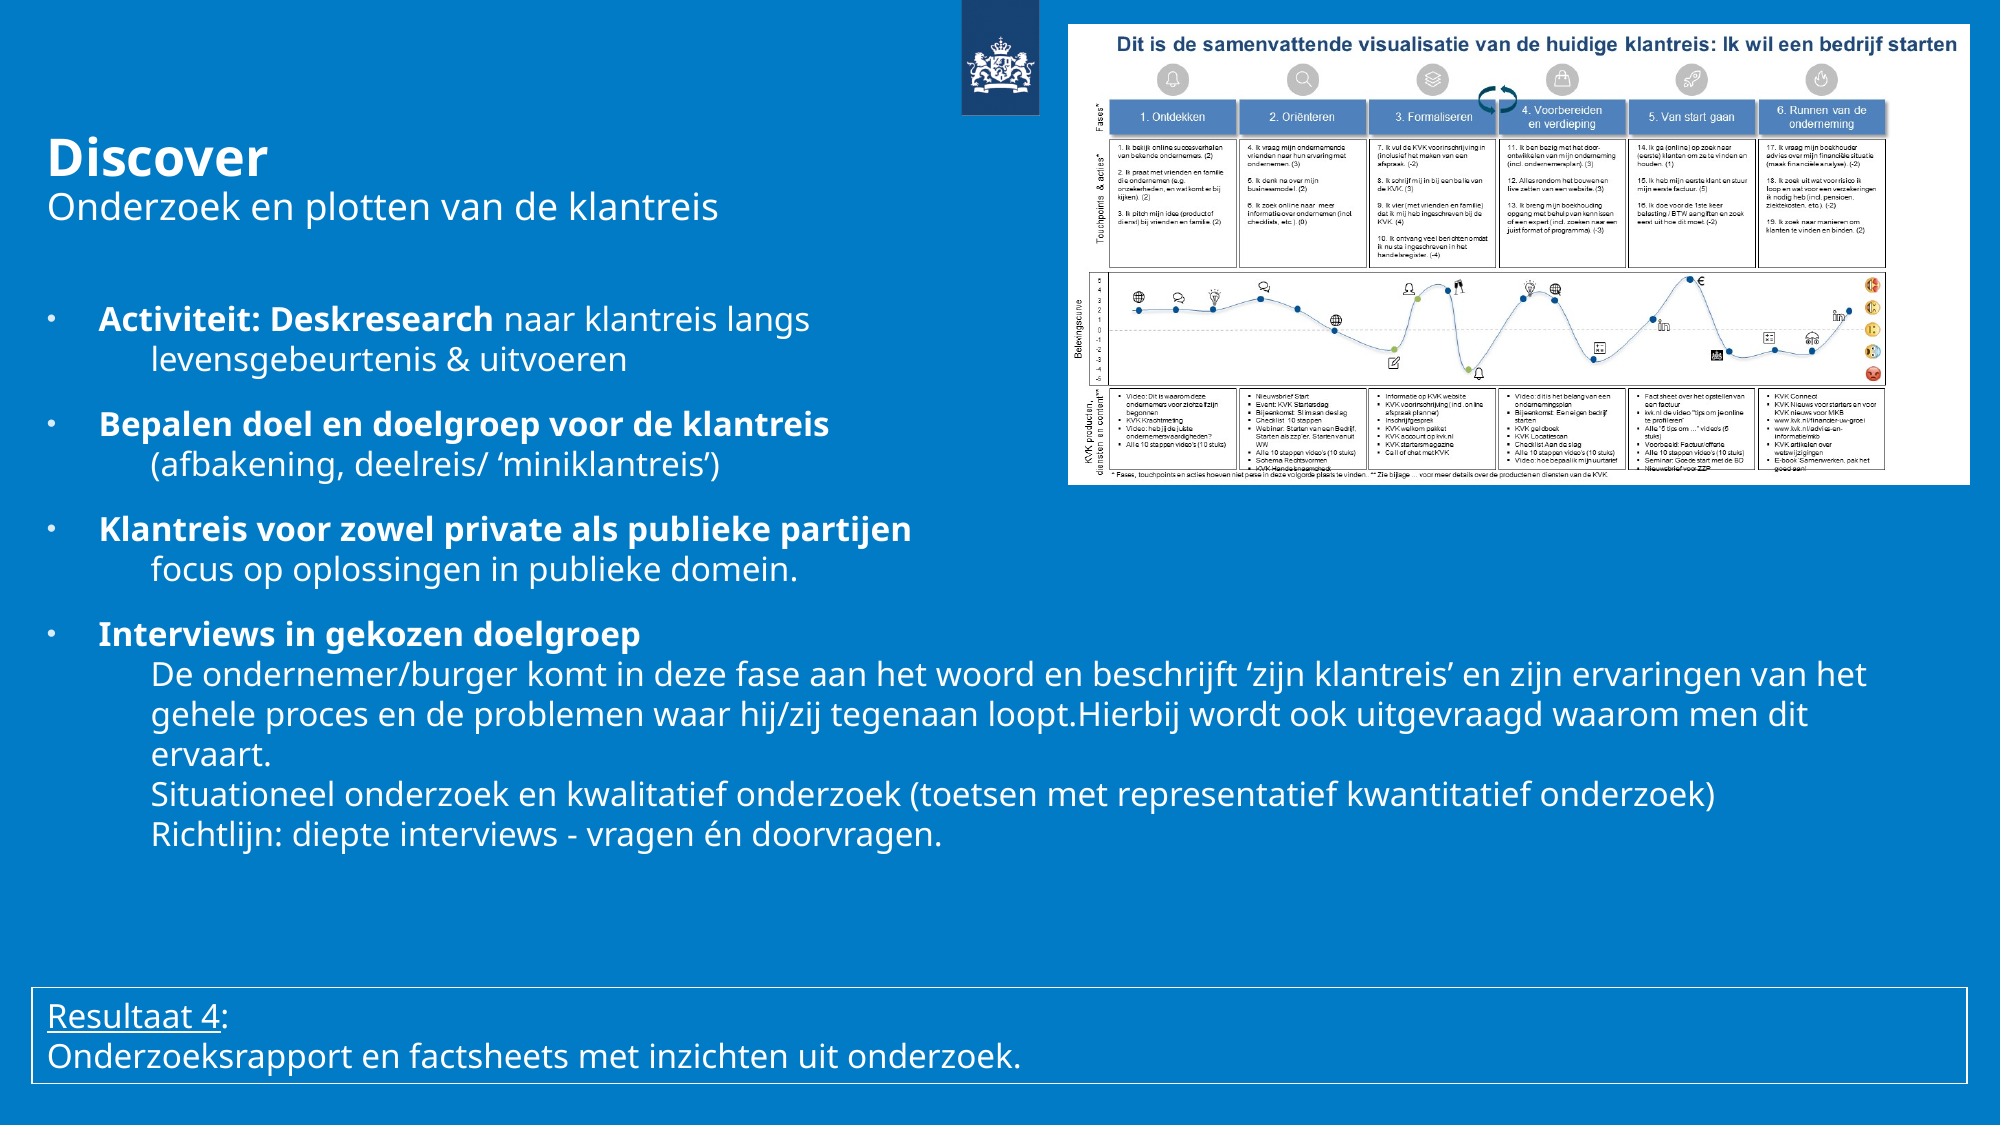

Discover
Onderzoek en plotten van de klantreis
Activiteit: Deskresearch naar klantreis langs
levensgebeurtenis & uitvoeren
Bepalen doel en doelgroep voor de klantreis
(afbakening, deelreis/ ‘miniklantreis’)
Klantreis voor zowel private als publieke partijen
focus op oplossingen in publieke domein.
Interviews in gekozen doelgroep
De ondernemer/burger komt in deze fase aan het woord en beschrijft ‘zijn klantreis’ en zijn ervaringen van het gehele proces en de problemen waar hij/zij tegenaan loopt.Hierbij wordt ook uitgevraagd waarom men dit ervaart.
Situationeel onderzoek en kwalitatief onderzoek (toetsen met representatief kwantitatief onderzoek)
Richtlijn: diepte interviews - vragen én doorvragen.
Resultaat 4:
Onderzoeksrapport en factsheets met inzichten uit onderzoek.
#4057273 - dinsdag 28 mei 2019